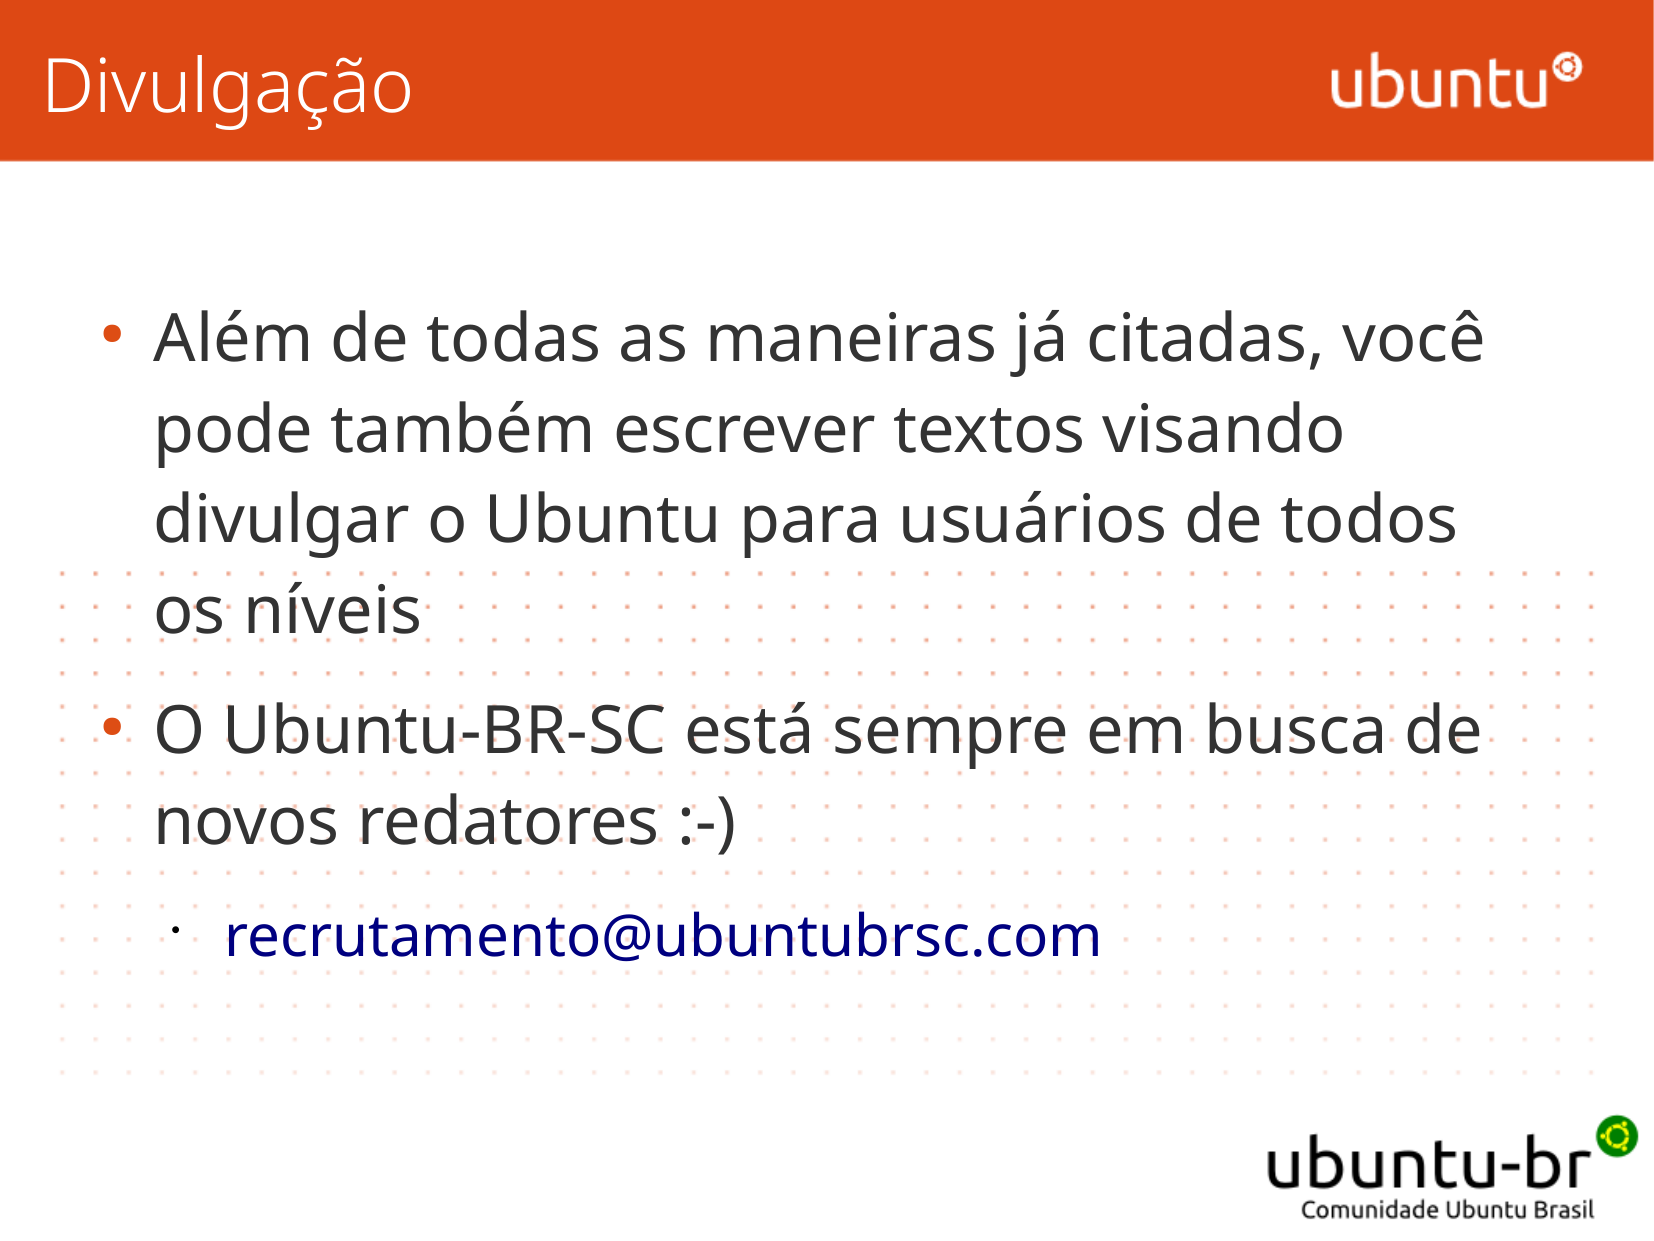

# Divulgação
Além de todas as maneiras já citadas, você pode também escrever textos visando divulgar o Ubuntu para usuários de todos os níveis
O Ubuntu-BR-SC está sempre em busca de novos redatores :-)
recrutamento@ubuntubrsc.com